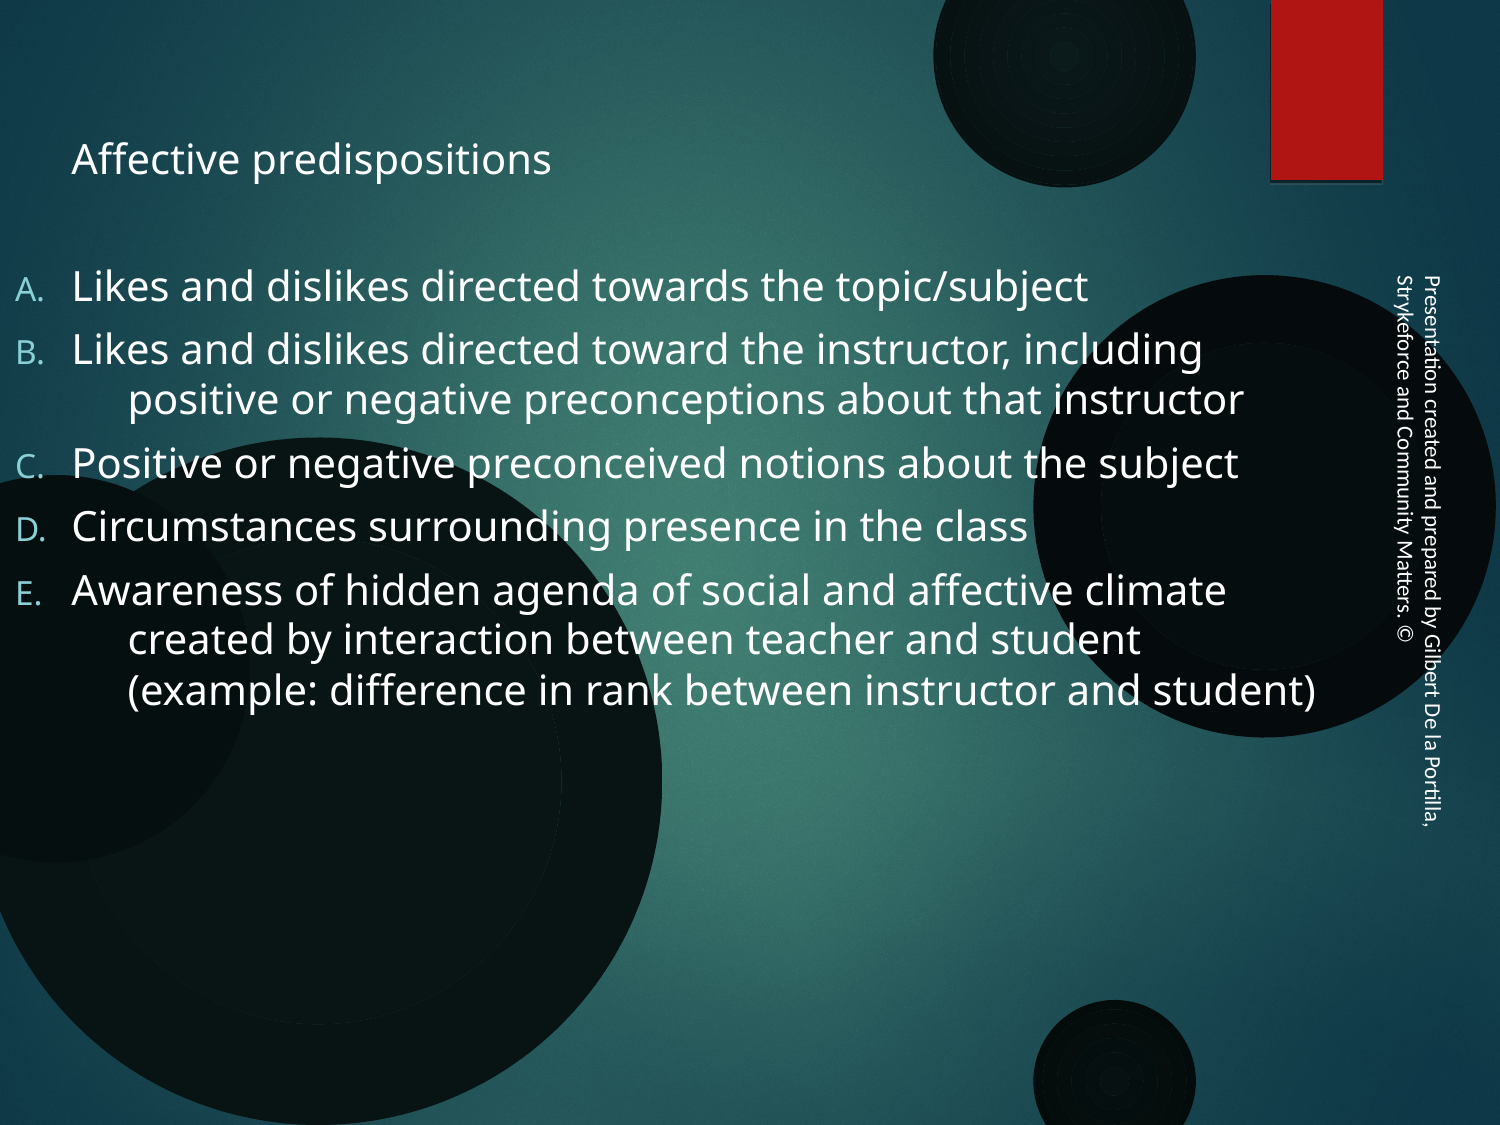

# Affective predispositions
Likes and dislikes directed towards the topic/subject
Likes and dislikes directed toward the instructor, including positive or negative preconceptions about that instructor
Positive or negative preconceived notions about the subject
Circumstances surrounding presence in the class
Awareness of hidden agenda of social and affective climate created by interaction between teacher and student (example: difference in rank between instructor and student)
Presentation created and prepared by Gilbert De la Portilla, Strykeforce and Community Matters. ©